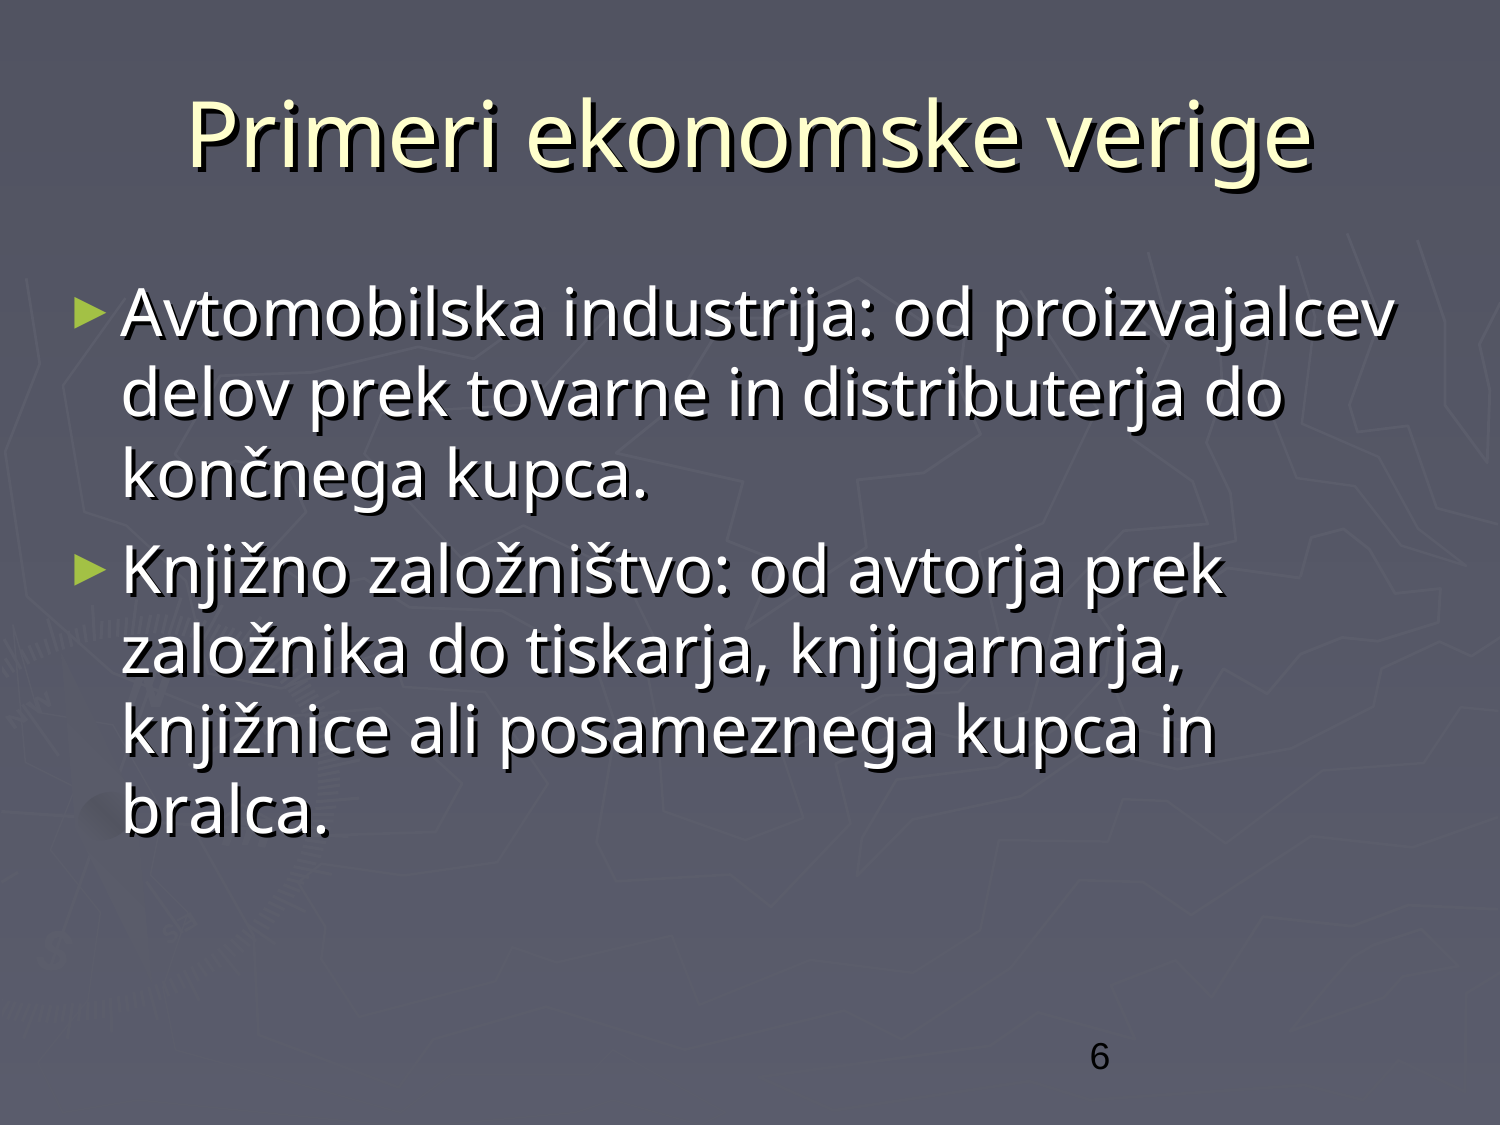

# Primeri ekonomske verige
Avtomobilska industrija: od proizvajalcev delov prek tovarne in distributerja do končnega kupca.
Knjižno založništvo: od avtorja prek založnika do tiskarja, knjigarnarja, knjižnice ali posameznega kupca in bralca.
6